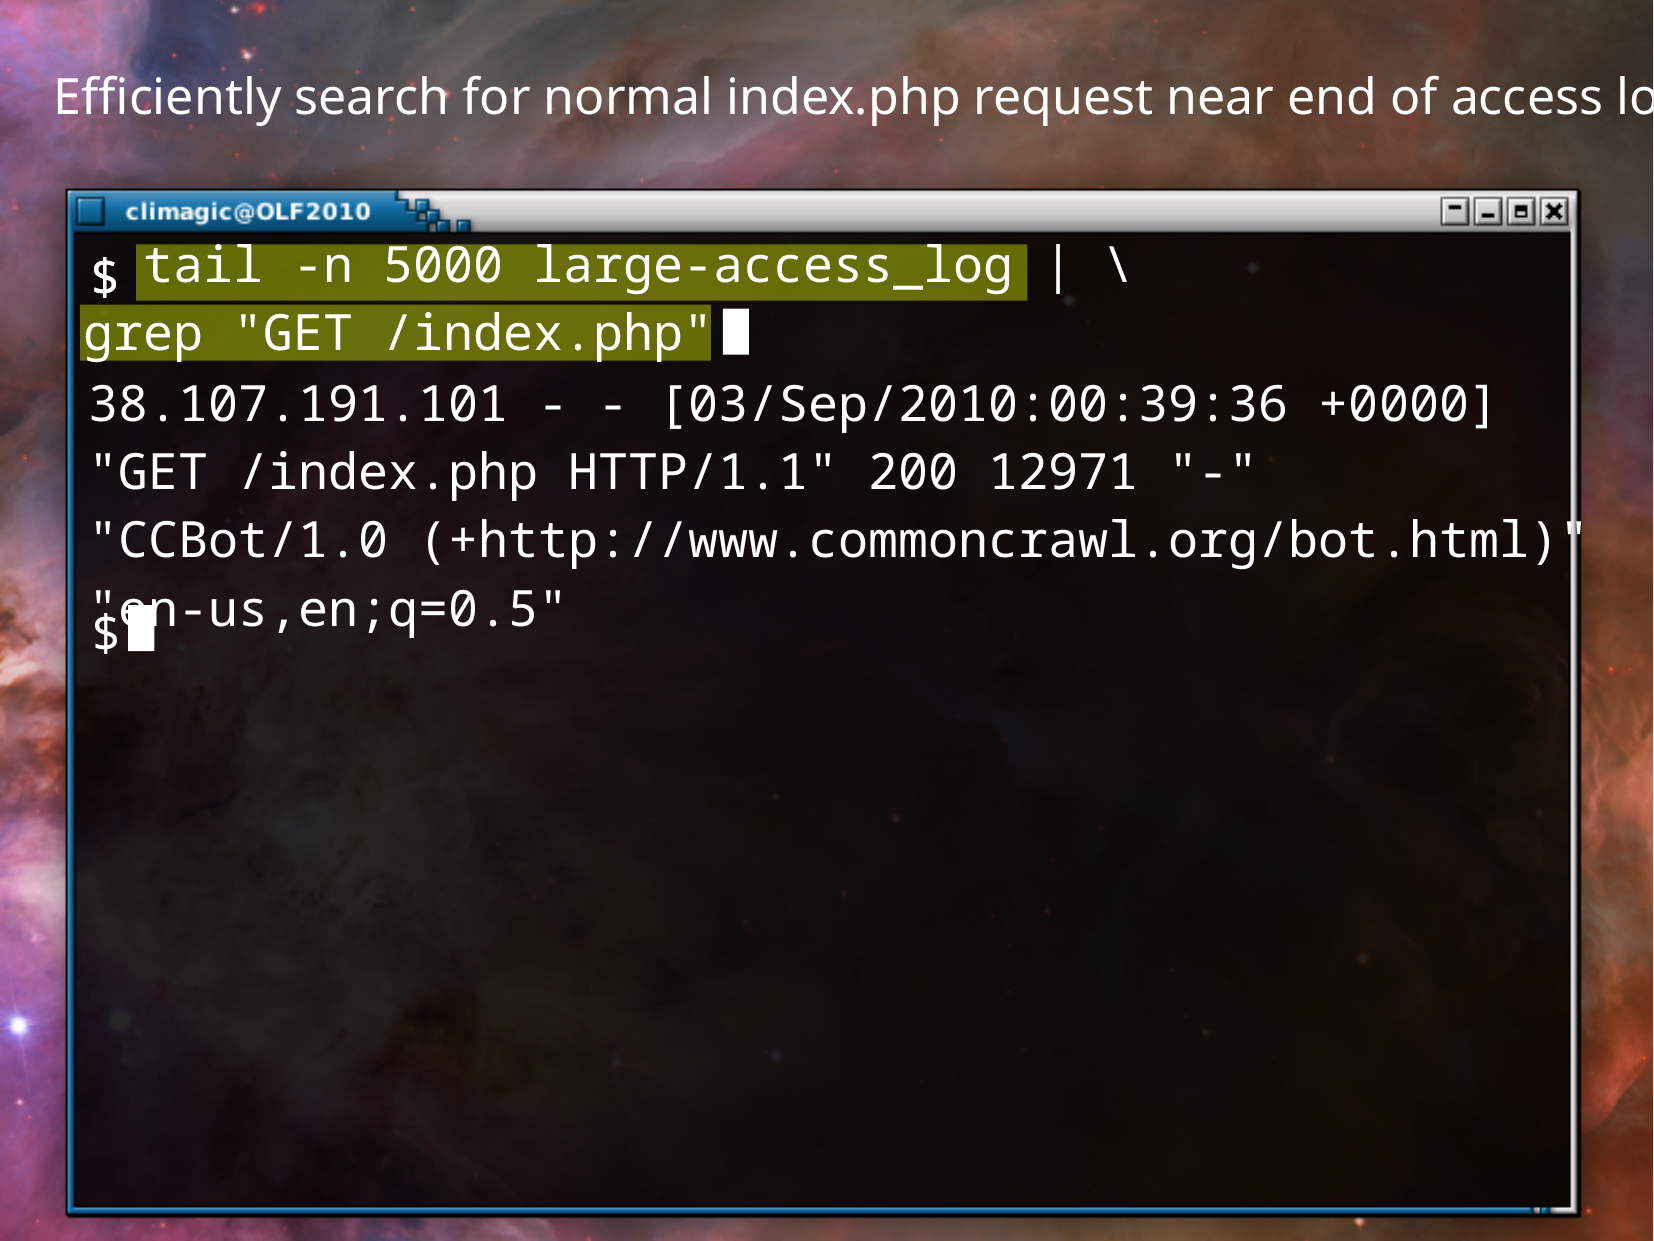

Efficiently search for normal index.php request near end of access log
# tail -n 5000 large-access_log | \
grep "GET /index.php"
$
$
38.107.191.101 - - [03/Sep/2010:00:39:36 +0000]
"GET /index.php HTTP/1.1" 200 12971 "-"
"CCBot/1.0 (+http://www.commoncrawl.org/bot.html)" "en-us,en;q=0.5"
$